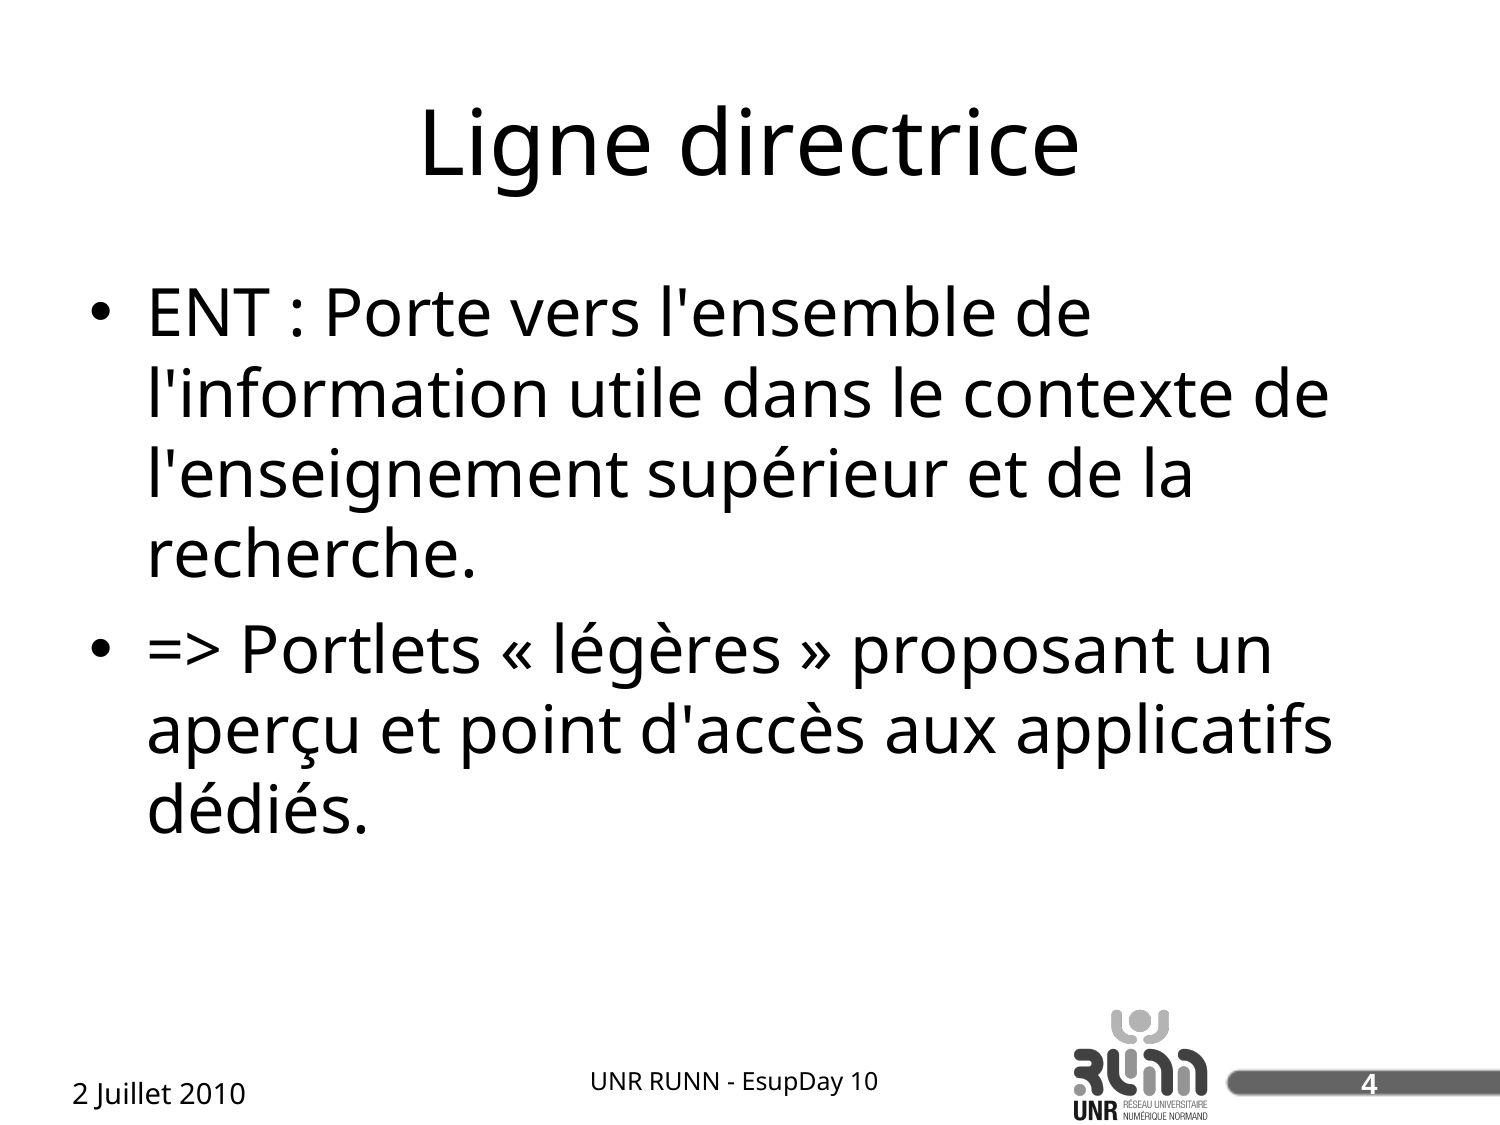

# Ligne directrice
ENT : Porte vers l'ensemble de l'information utile dans le contexte de l'enseignement supérieur et de la recherche.
=> Portlets « légères » proposant un aperçu et point d'accès aux applicatifs dédiés.
UNR RUNN - EsupDay 10
2 Juillet 2010